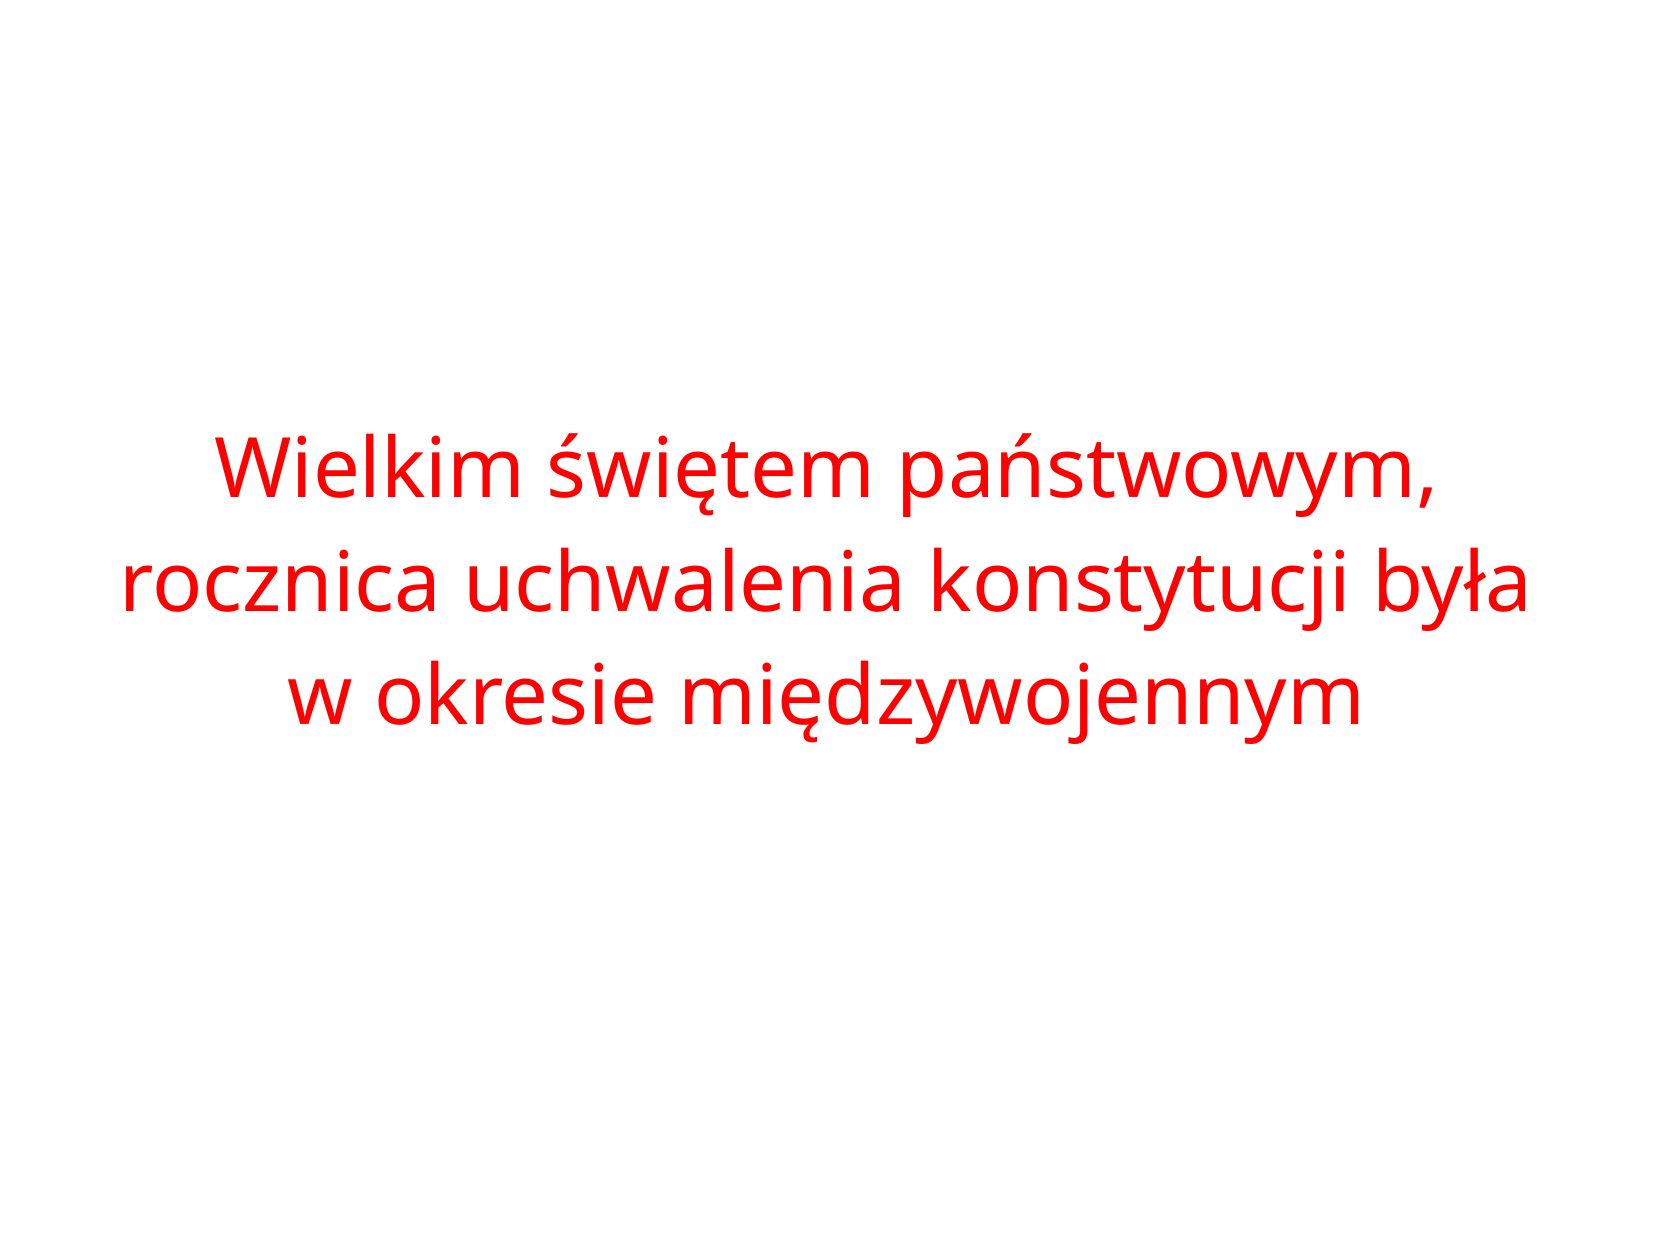

# Wielkim świętem państwowym, rocznica uchwalenia konstytucji była w okresie międzywojennym